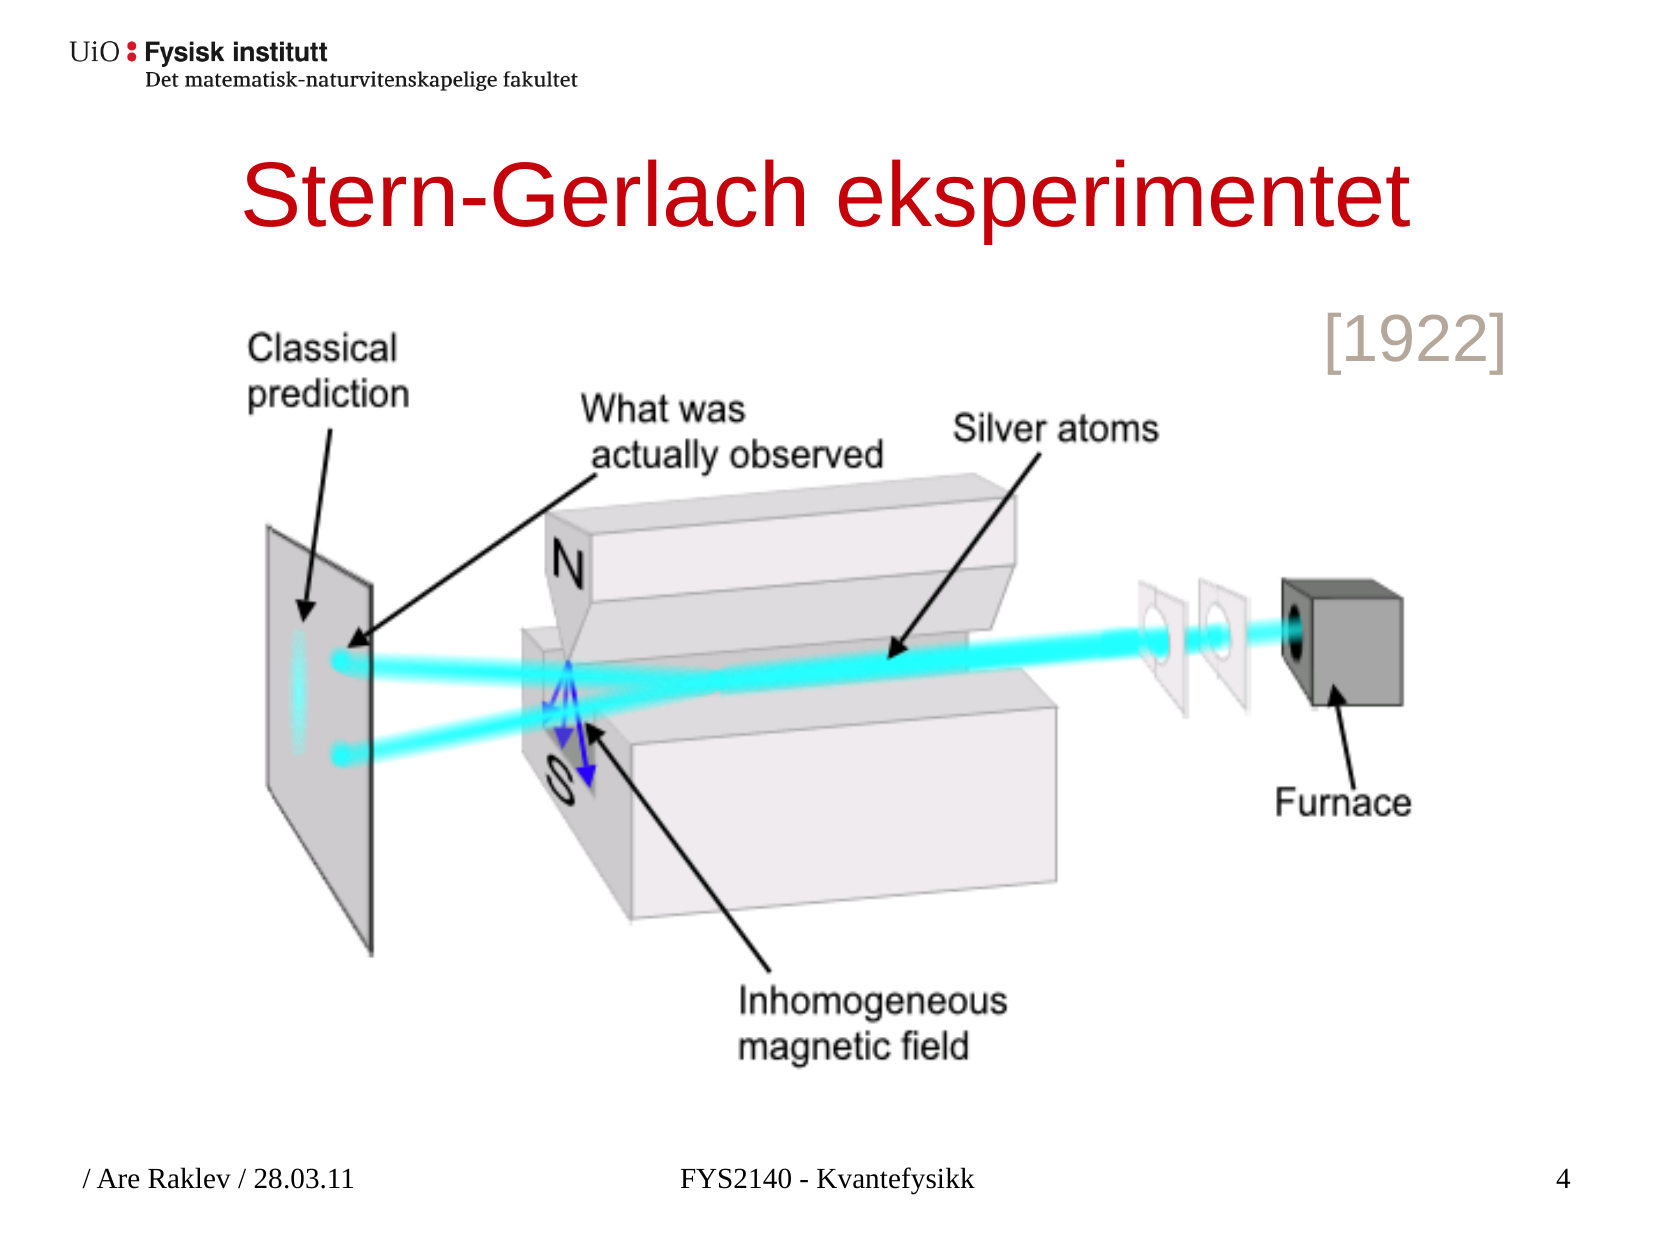

# Stern-Gerlach eksperimentet
[1922]
/ Are Raklev / 28.03.11
FYS2140 - Kvantefysikk
4